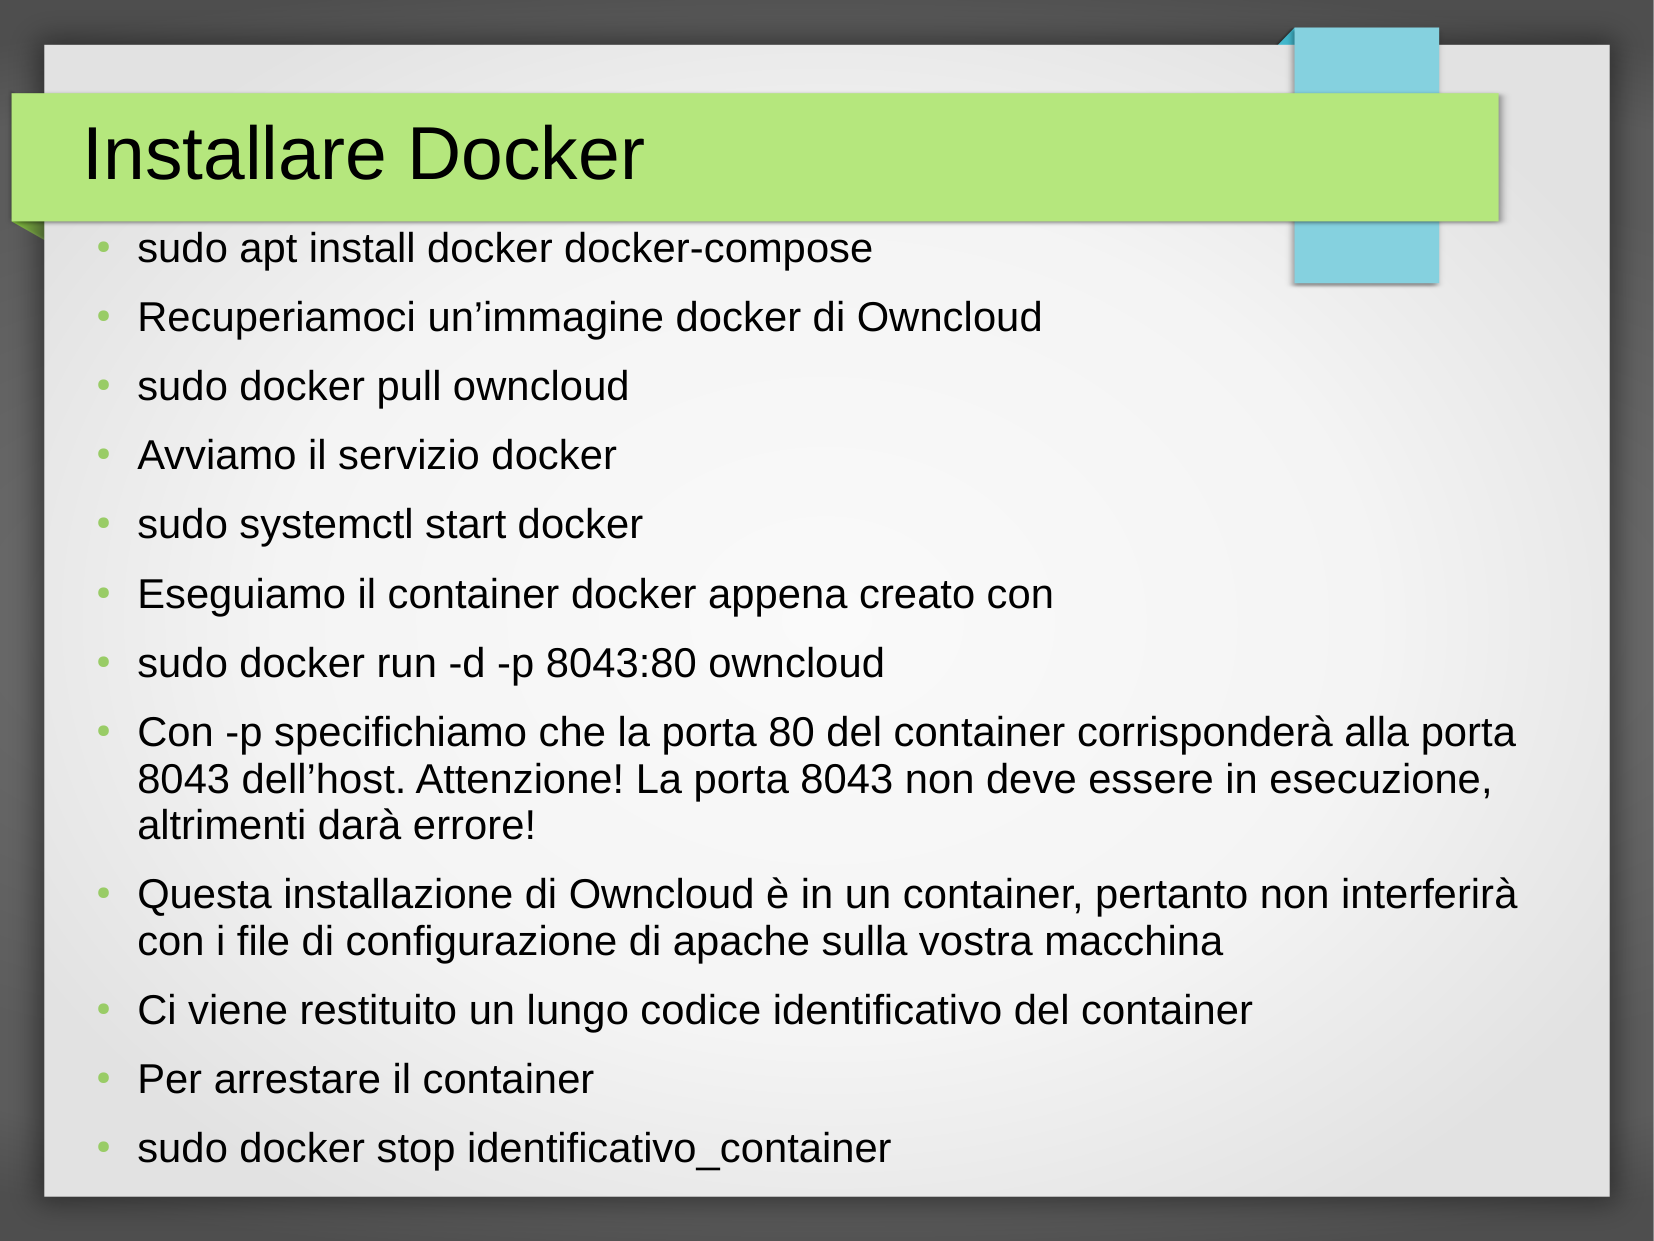

# Installare Docker
sudo apt install docker docker-compose
Recuperiamoci un’immagine docker di Owncloud
sudo docker pull owncloud
Avviamo il servizio docker
sudo systemctl start docker
Eseguiamo il container docker appena creato con
sudo docker run -d -p 8043:80 owncloud
Con -p specifichiamo che la porta 80 del container corrisponderà alla porta 8043 dell’host. Attenzione! La porta 8043 non deve essere in esecuzione, altrimenti darà errore!
Questa installazione di Owncloud è in un container, pertanto non interferirà con i file di configurazione di apache sulla vostra macchina
Ci viene restituito un lungo codice identificativo del container
Per arrestare il container
sudo docker stop identificativo_container